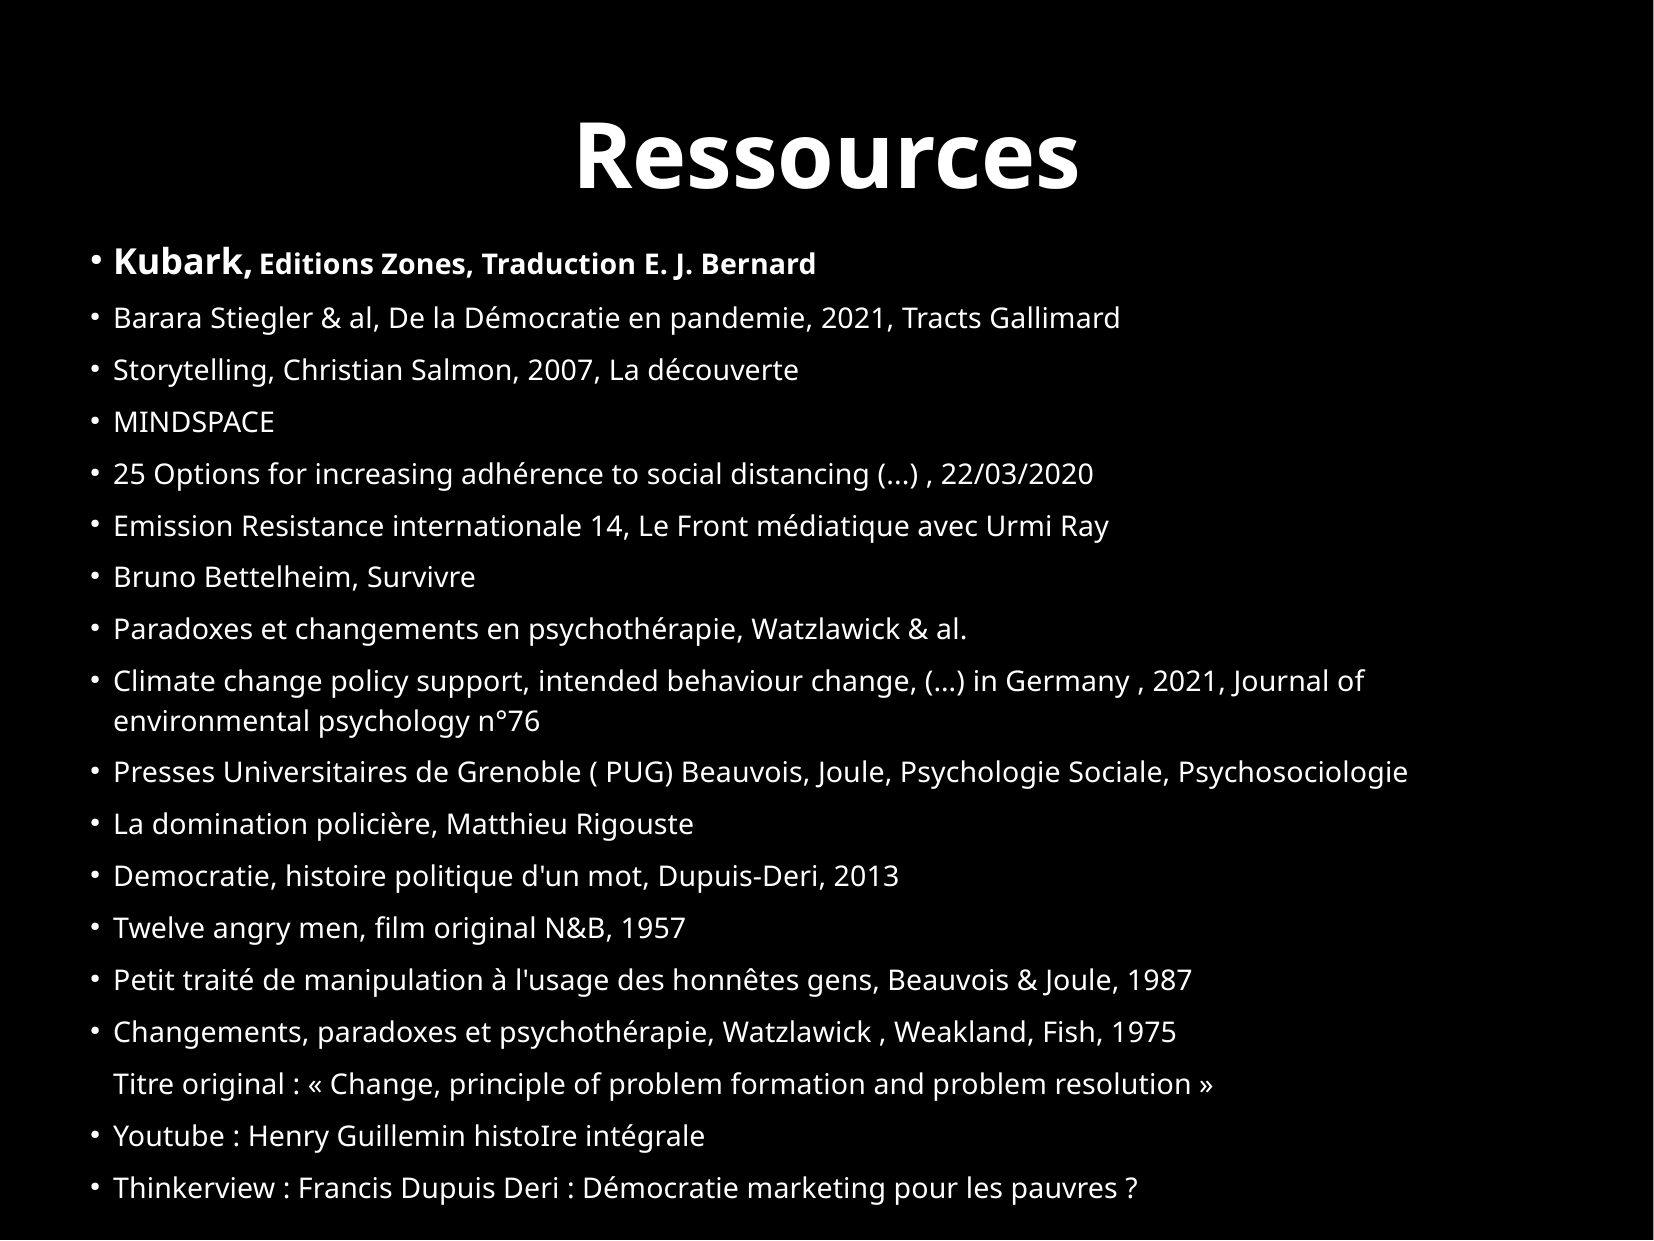

# Ressources
Kubark, Editions Zones, Traduction E. J. Bernard
Barara Stiegler & al, De la Démocratie en pandemie, 2021, Tracts Gallimard
Storytelling, Christian Salmon, 2007, La découverte
MINDSPACE
25 Options for increasing adhérence to social distancing (...) , 22/03/2020
Emission Resistance internationale 14, Le Front médiatique avec Urmi Ray
Bruno Bettelheim, Survivre
Paradoxes et changements en psychothérapie, Watzlawick & al.
Climate change policy support, intended behaviour change, (…) in Germany , 2021, Journal of environmental psychology n°76
Presses Universitaires de Grenoble ( PUG) Beauvois, Joule, Psychologie Sociale, Psychosociologie
La domination policière, Matthieu Rigouste
Democratie, histoire politique d'un mot, Dupuis-Deri, 2013
Twelve angry men, film original N&B, 1957
Petit traité de manipulation à l'usage des honnêtes gens, Beauvois & Joule, 1987
Changements, paradoxes et psychothérapie, Watzlawick , Weakland, Fish, 1975
Titre original : « Change, principle of problem formation and problem resolution »
Youtube : Henry Guillemin histoIre intégrale
Thinkerview : Francis Dupuis Deri : Démocratie marketing pour les pauvres ?